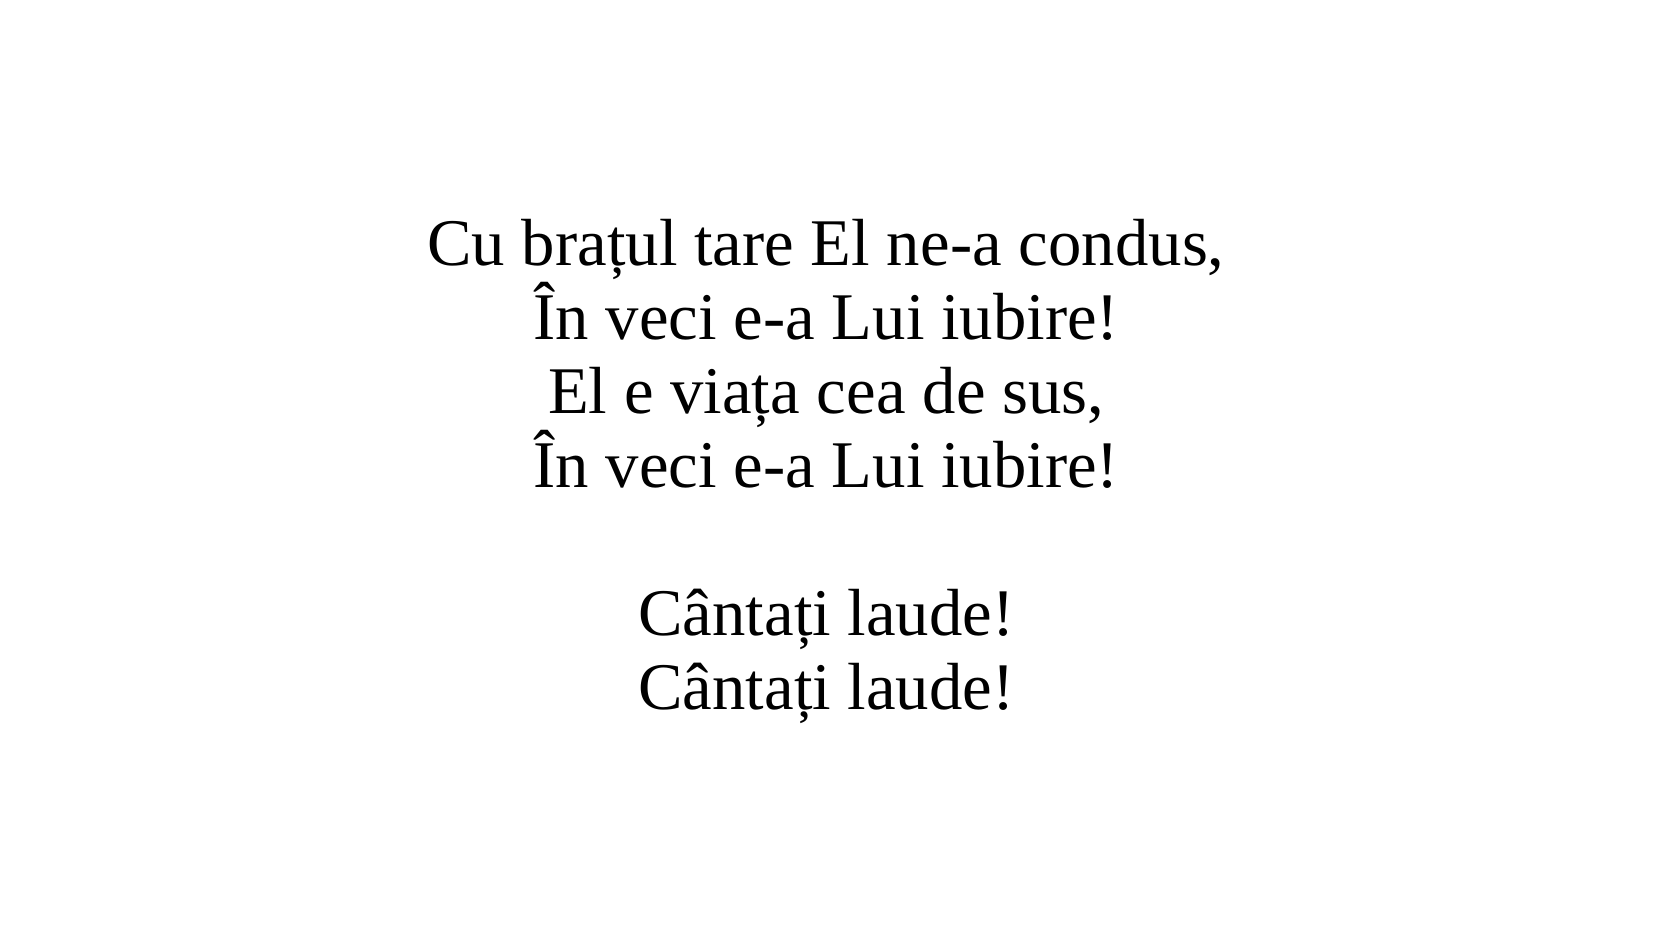

# Cu brațul tare El ne-a condus,
În veci e-a Lui iubire!
El e viața cea de sus,
În veci e-a Lui iubire!
Cântați laude!
Cântați laude!